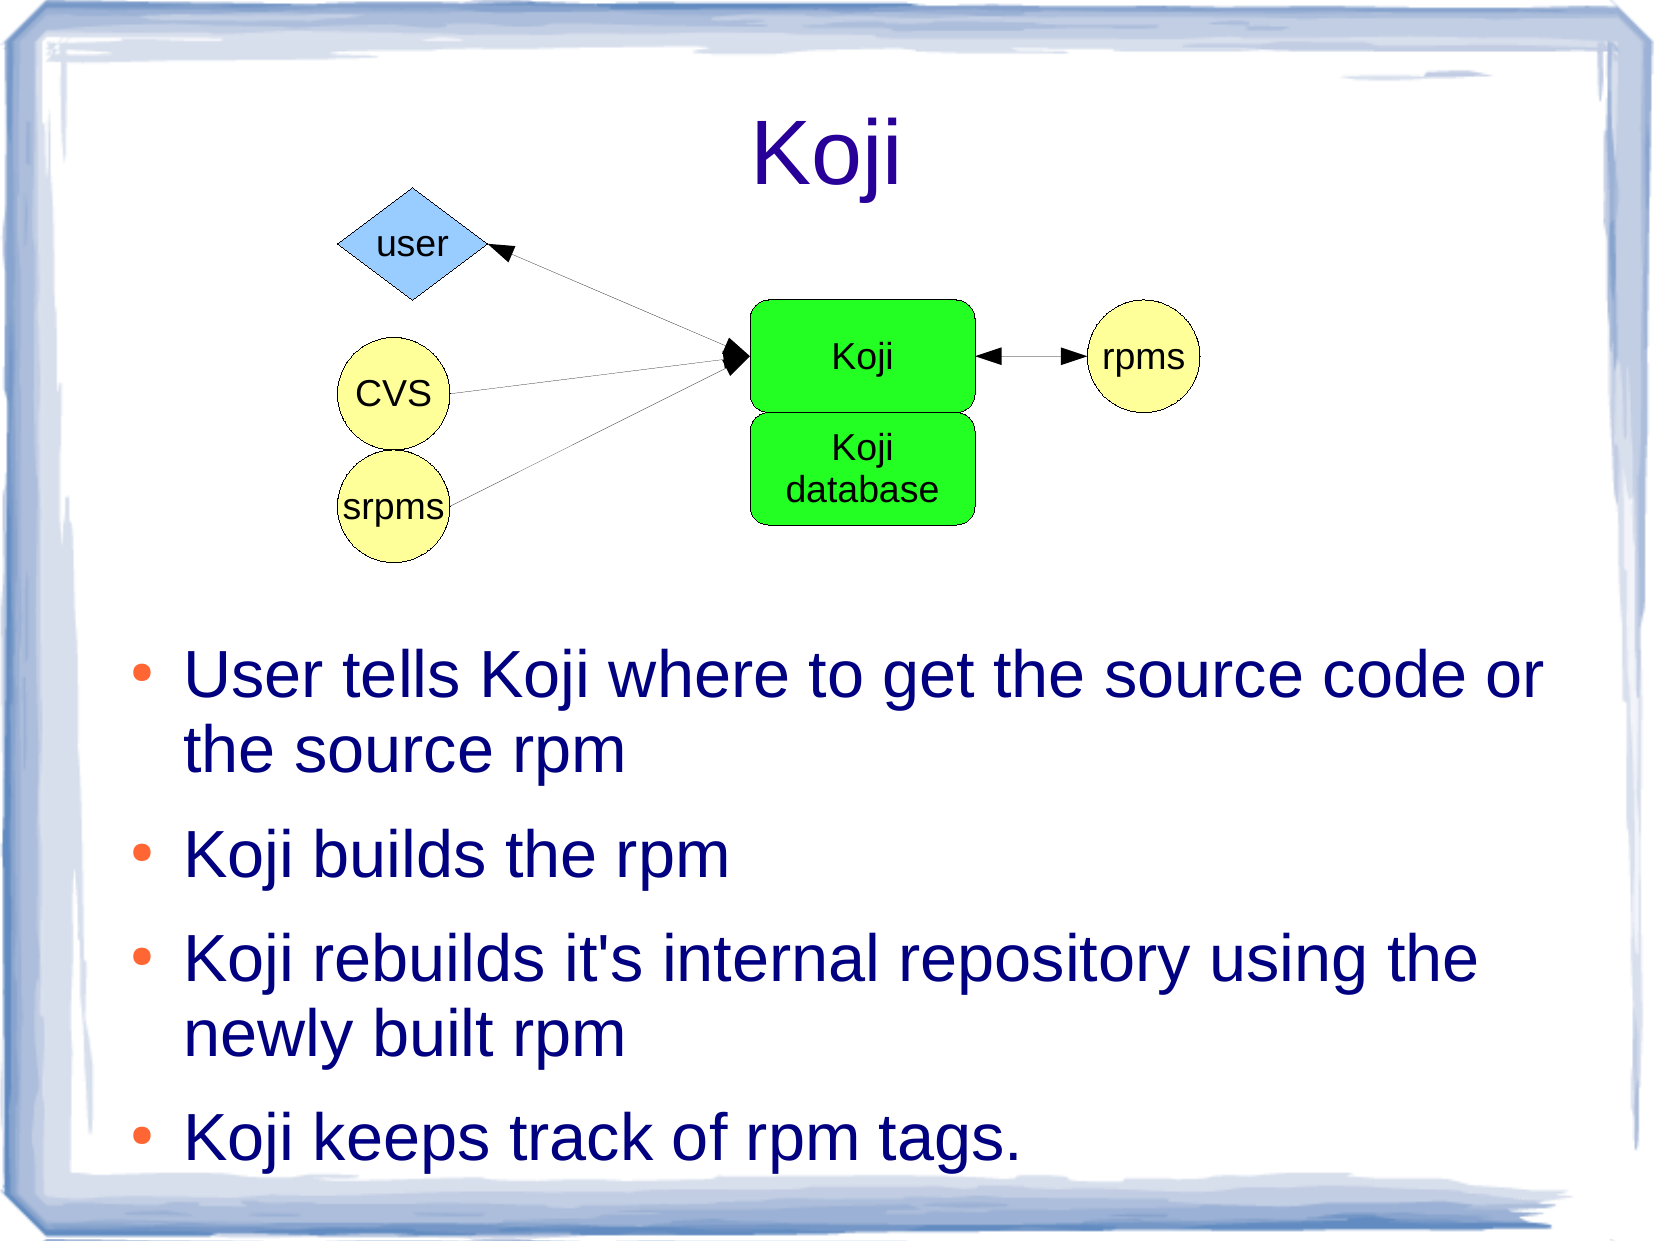

# Koji
user
Koji
rpms
CVS
Koji
database
srpms
User tells Koji where to get the source code or the source rpm
Koji builds the rpm
Koji rebuilds it's internal repository using the newly built rpm
Koji keeps track of rpm tags.